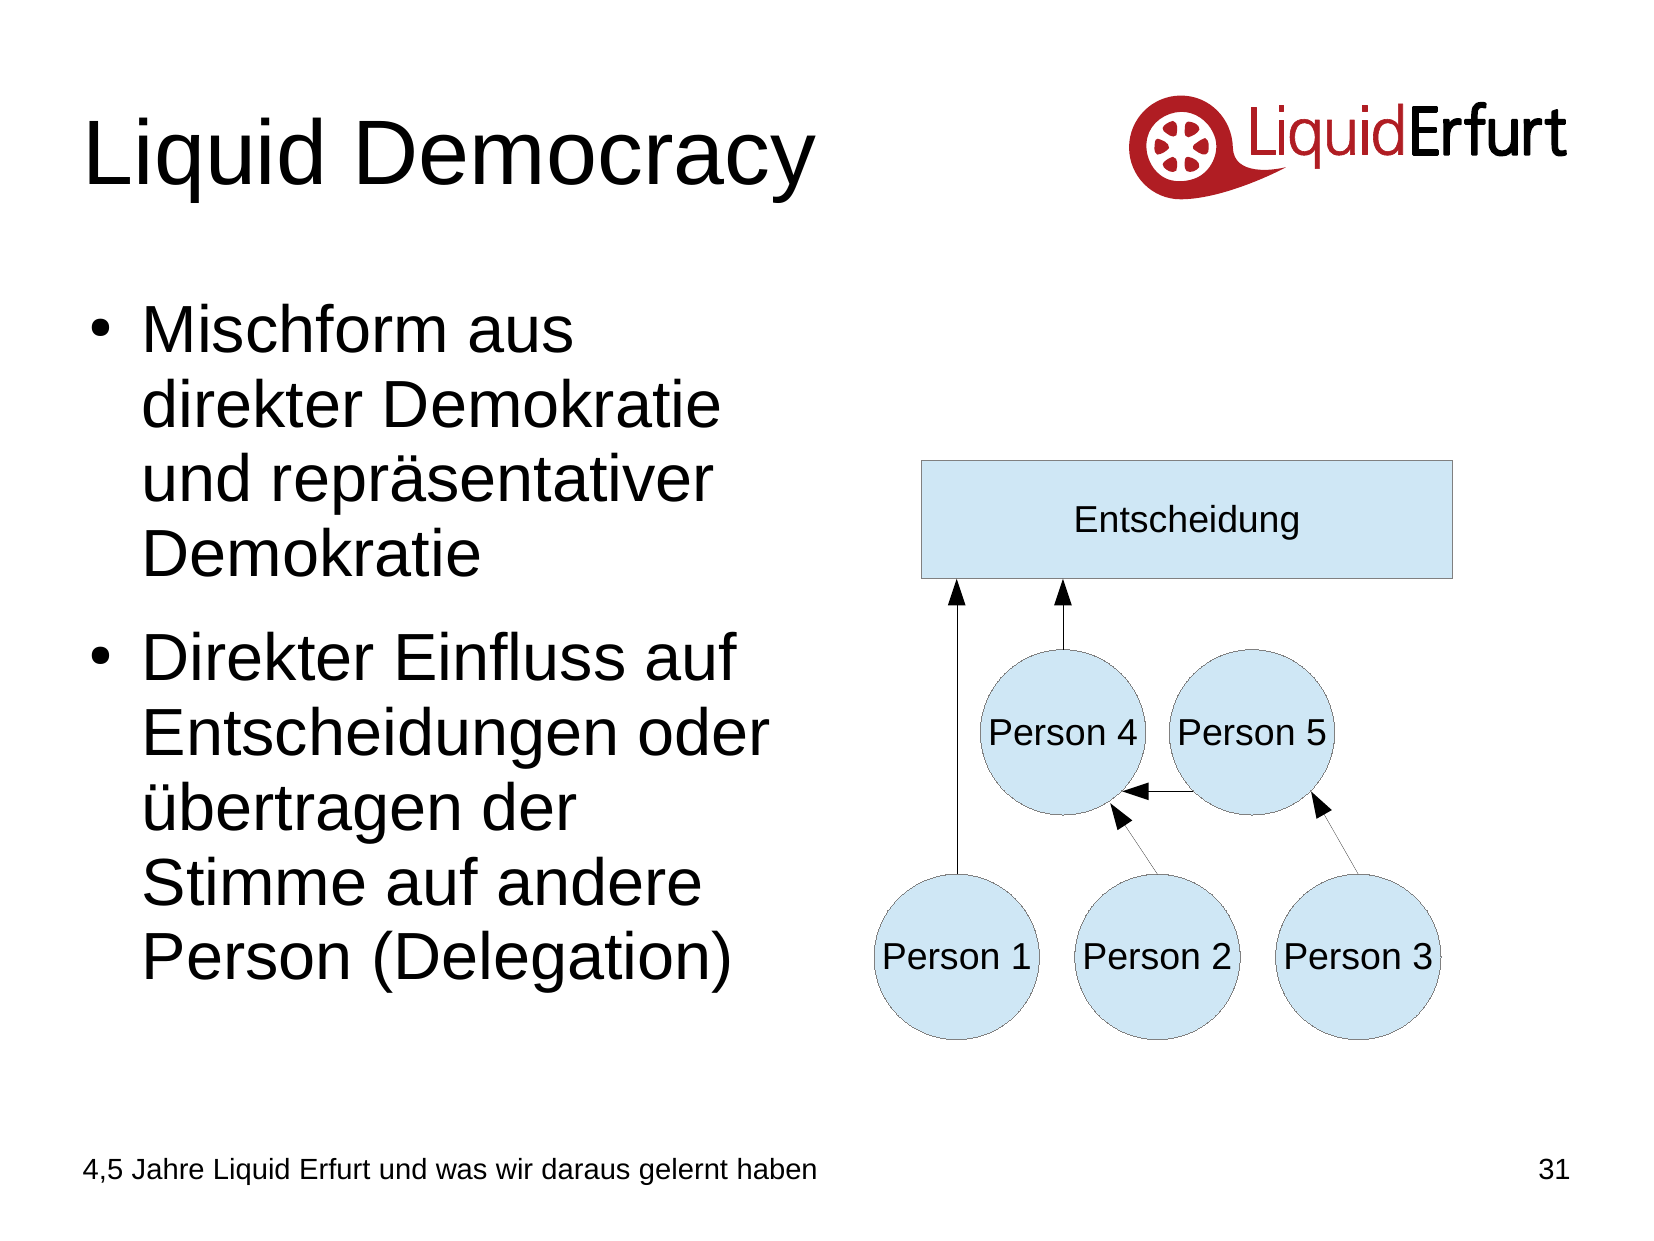

# Liquid Democracy
Mischform aus direkter Demokratie und repräsentativer Demokratie
Direkter Einfluss auf Entscheidungen oder übertragen der Stimme auf andere Person (Delegation)
Entscheidung
Person 4
Person 5
Person 1
Person 2
Person 3
4,5 Jahre Liquid Erfurt und was wir daraus gelernt haben
31